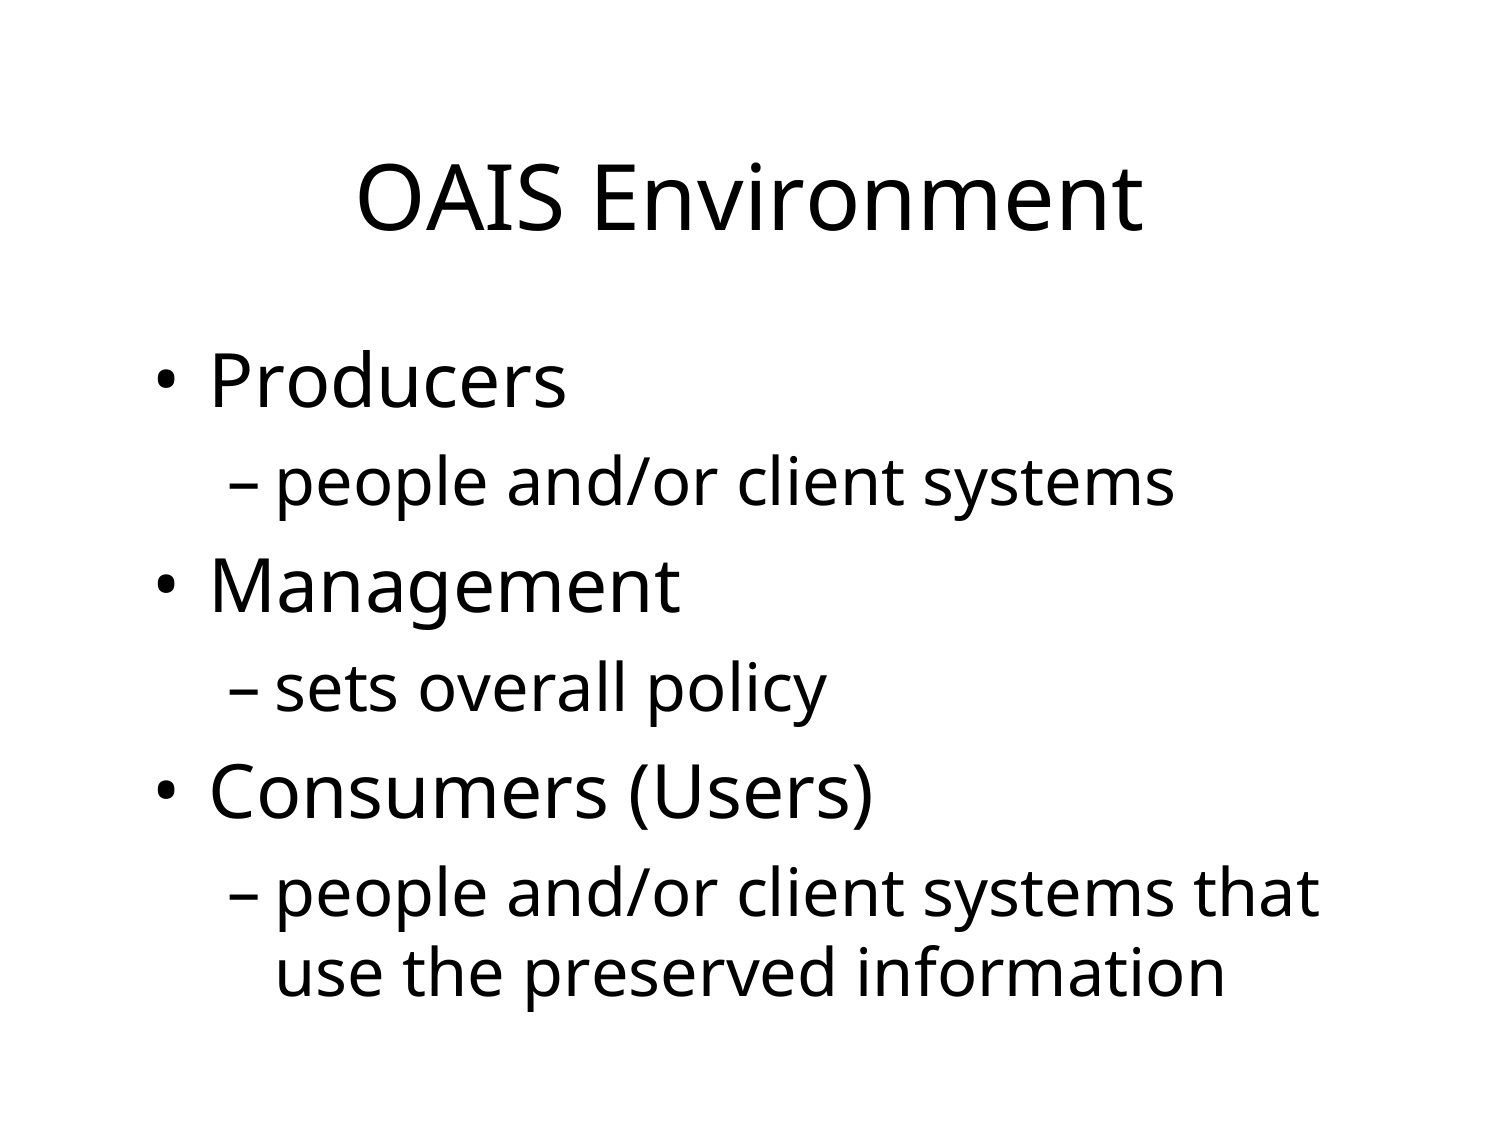

# OAIS Environment
Producers
people and/or client systems
Management
sets overall policy
Consumers (Users)
people and/or client systems that use the preserved information